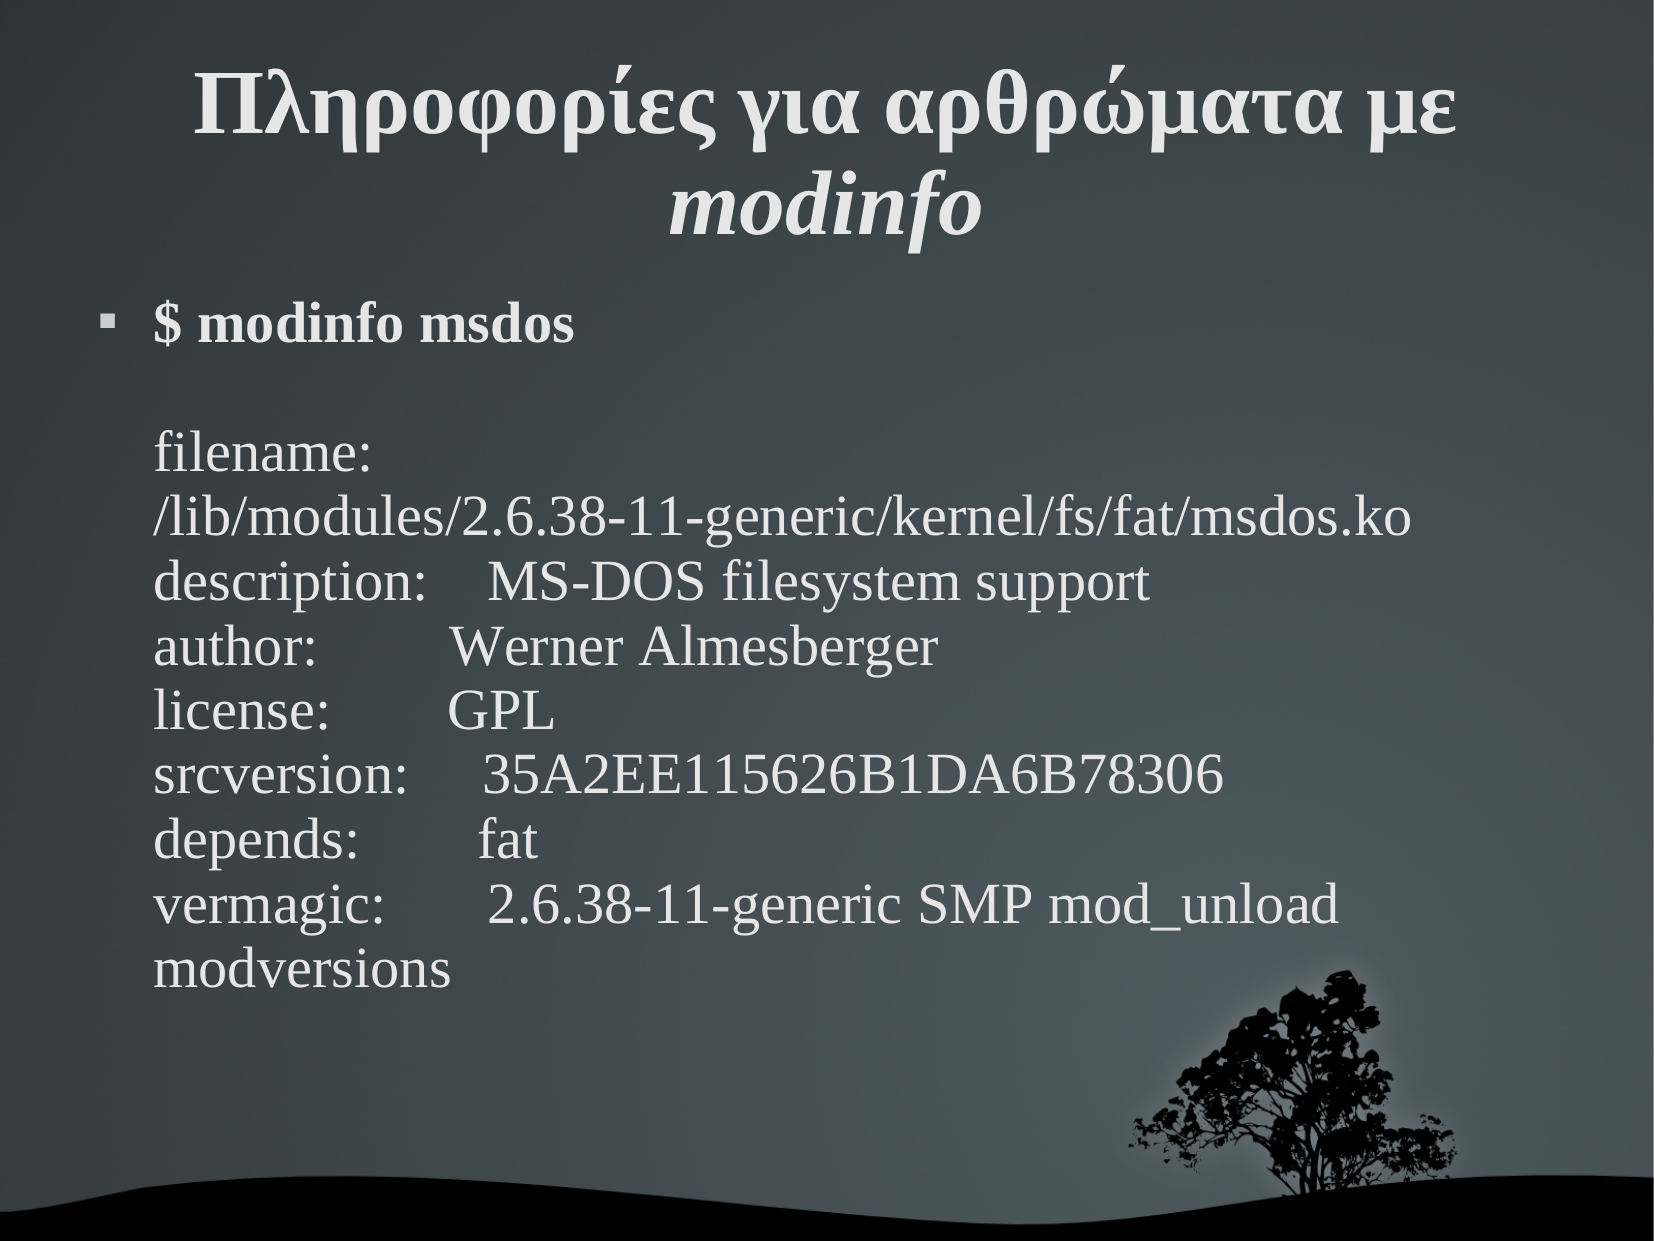

# Πληροφορίες για αρθρώματα με modinfo
$ modinfo msdos
filename: /lib/modules/2.6.38-11-generic/kernel/fs/fat/msdos.ko
description: MS-DOS filesystem support
author: Werner Almesberger
license: GPL
srcversion: 35A2EE115626B1DA6B78306
depends: fat
vermagic: 2.6.38-11-generic SMP mod_unload modversions